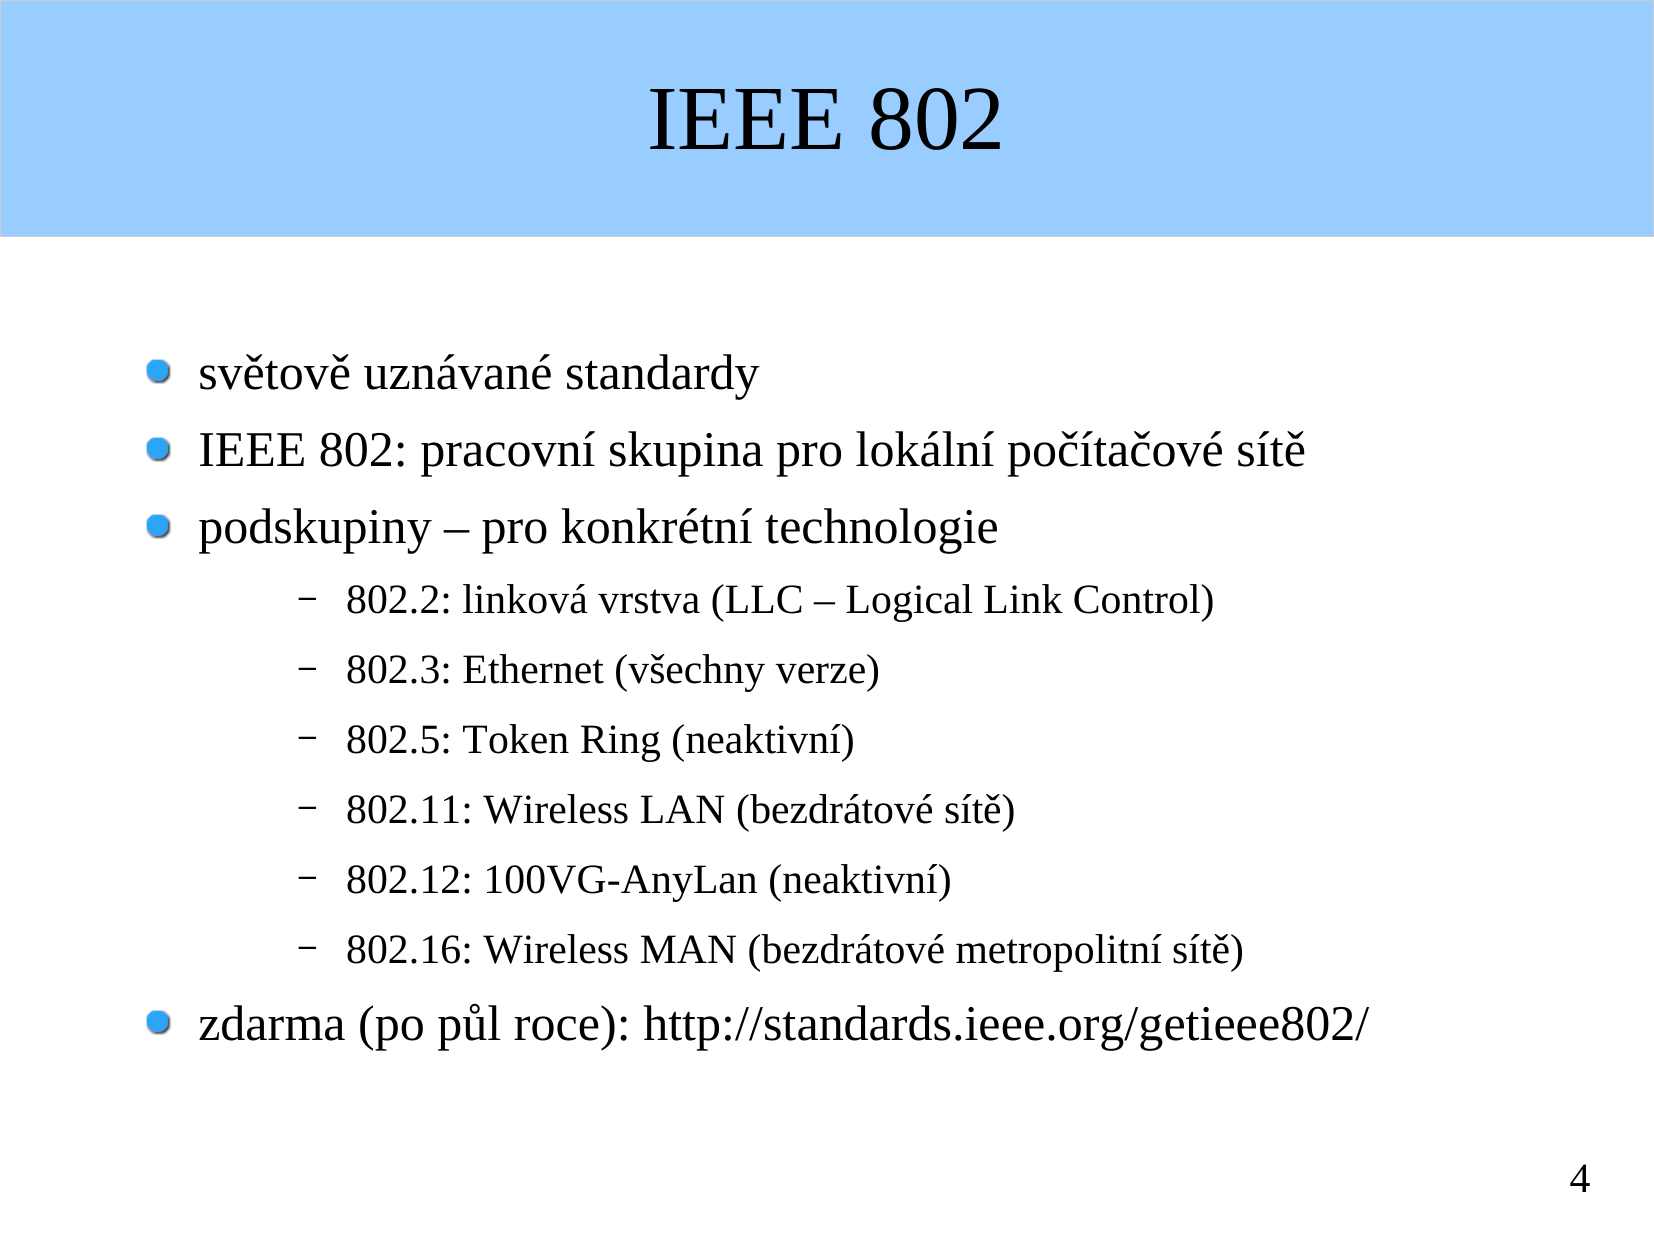

# IEEE 802
světově uznávané standardy
IEEE 802: pracovní skupina pro lokální počítačové sítě
podskupiny – pro konkrétní technologie
802.2: linková vrstva (LLC – Logical Link Control)
802.3: Ethernet (všechny verze)
802.5: Token Ring (neaktivní)
802.11: Wireless LAN (bezdrátové sítě)
802.12: 100VG-AnyLan (neaktivní)
802.16: Wireless MAN (bezdrátové metropolitní sítě)
zdarma (po půl roce): http://standards.ieee.org/getieee802/